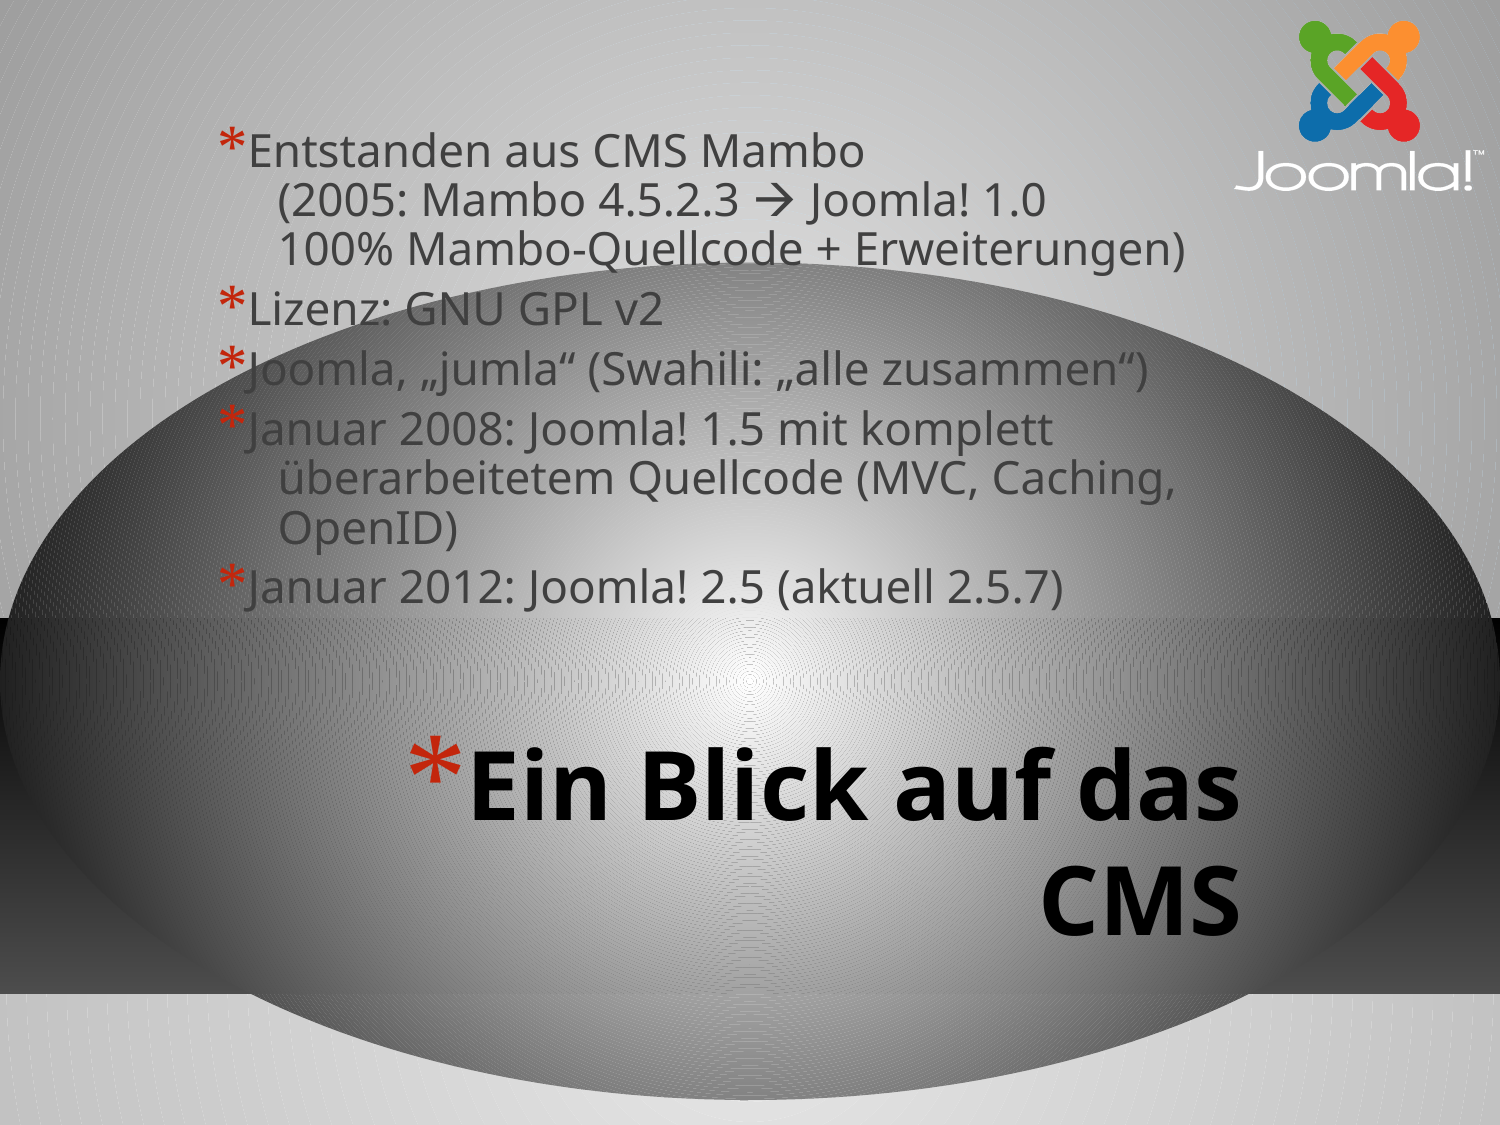

Entstanden aus CMS Mambo
(2005: Mambo 4.5.2.3  Joomla! 1.0
100% Mambo-Quellcode + Erweiterungen)
Lizenz: GNU GPL v2
Joomla, „jumla“ (Swahili: „alle zusammen“)
Januar 2008: Joomla! 1.5 mit komplett überarbeitetem Quellcode (MVC, Caching, OpenID)
Januar 2012: Joomla! 2.5 (aktuell 2.5.7)
# Ein Blick auf das CMS